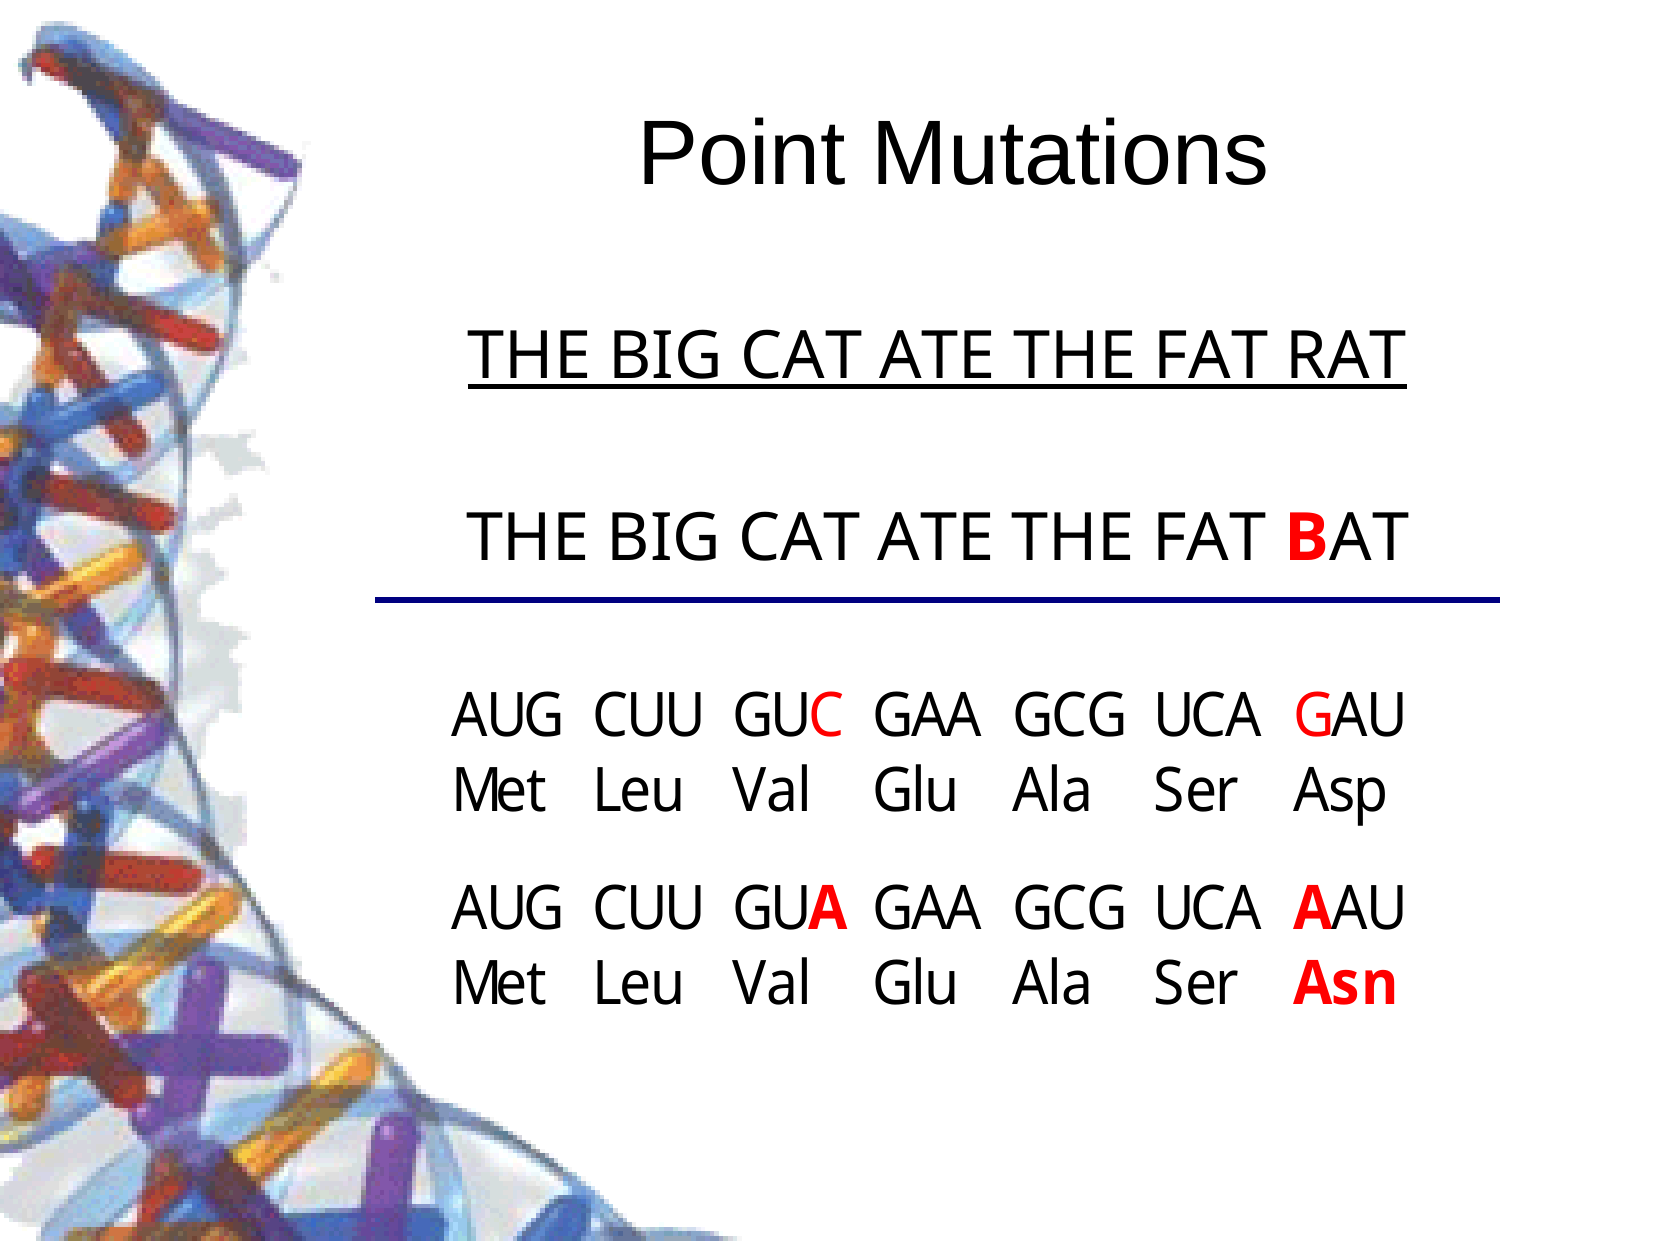

# Point Mutations
THE BIG CAT ATE THE FAT RAT
THE BIG CAT ATE THE FAT BAT